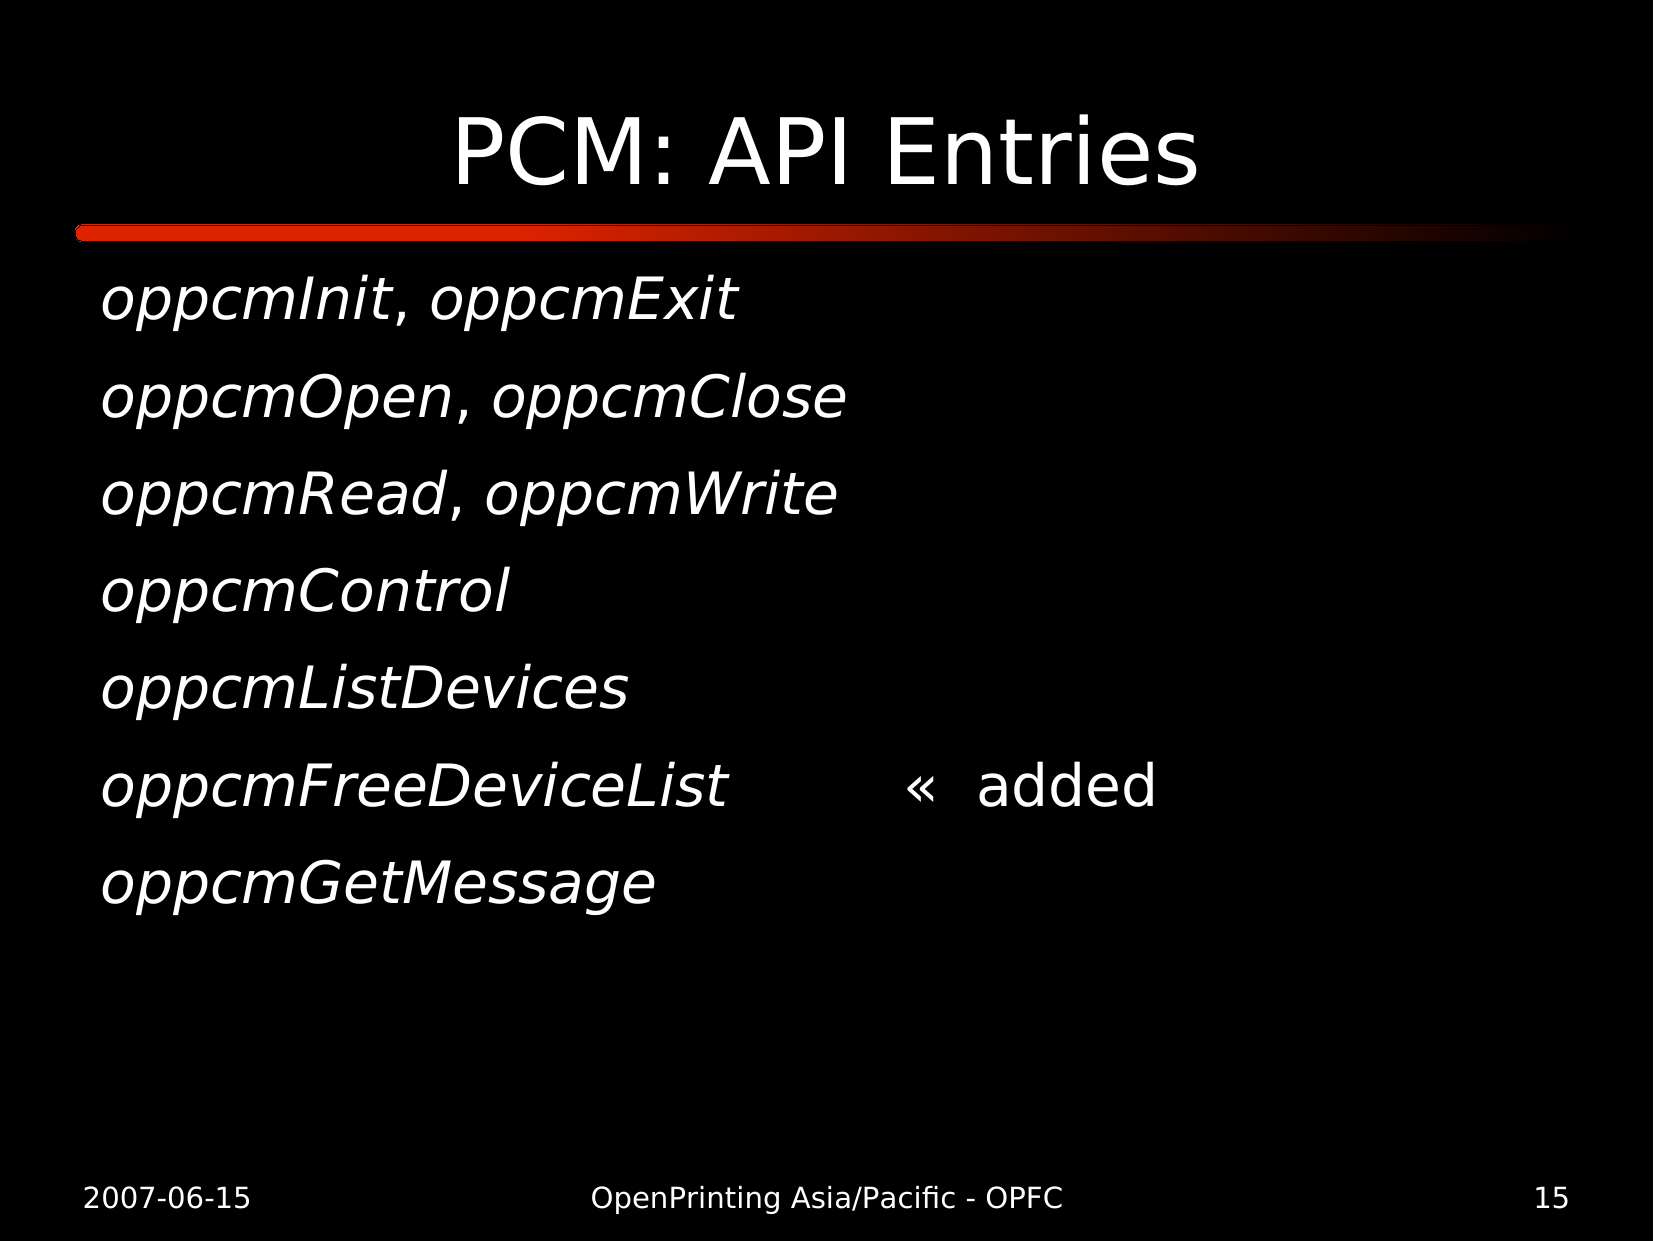

# PCM: API Entries
oppcmInit, oppcmExit
oppcmOpen, oppcmClose
oppcmRead, oppcmWrite
oppcmControl
oppcmListDevices
oppcmFreeDeviceList			« added
oppcmGetMessage
2007-06-15
OpenPrinting Asia/Pacific - OPFC
15